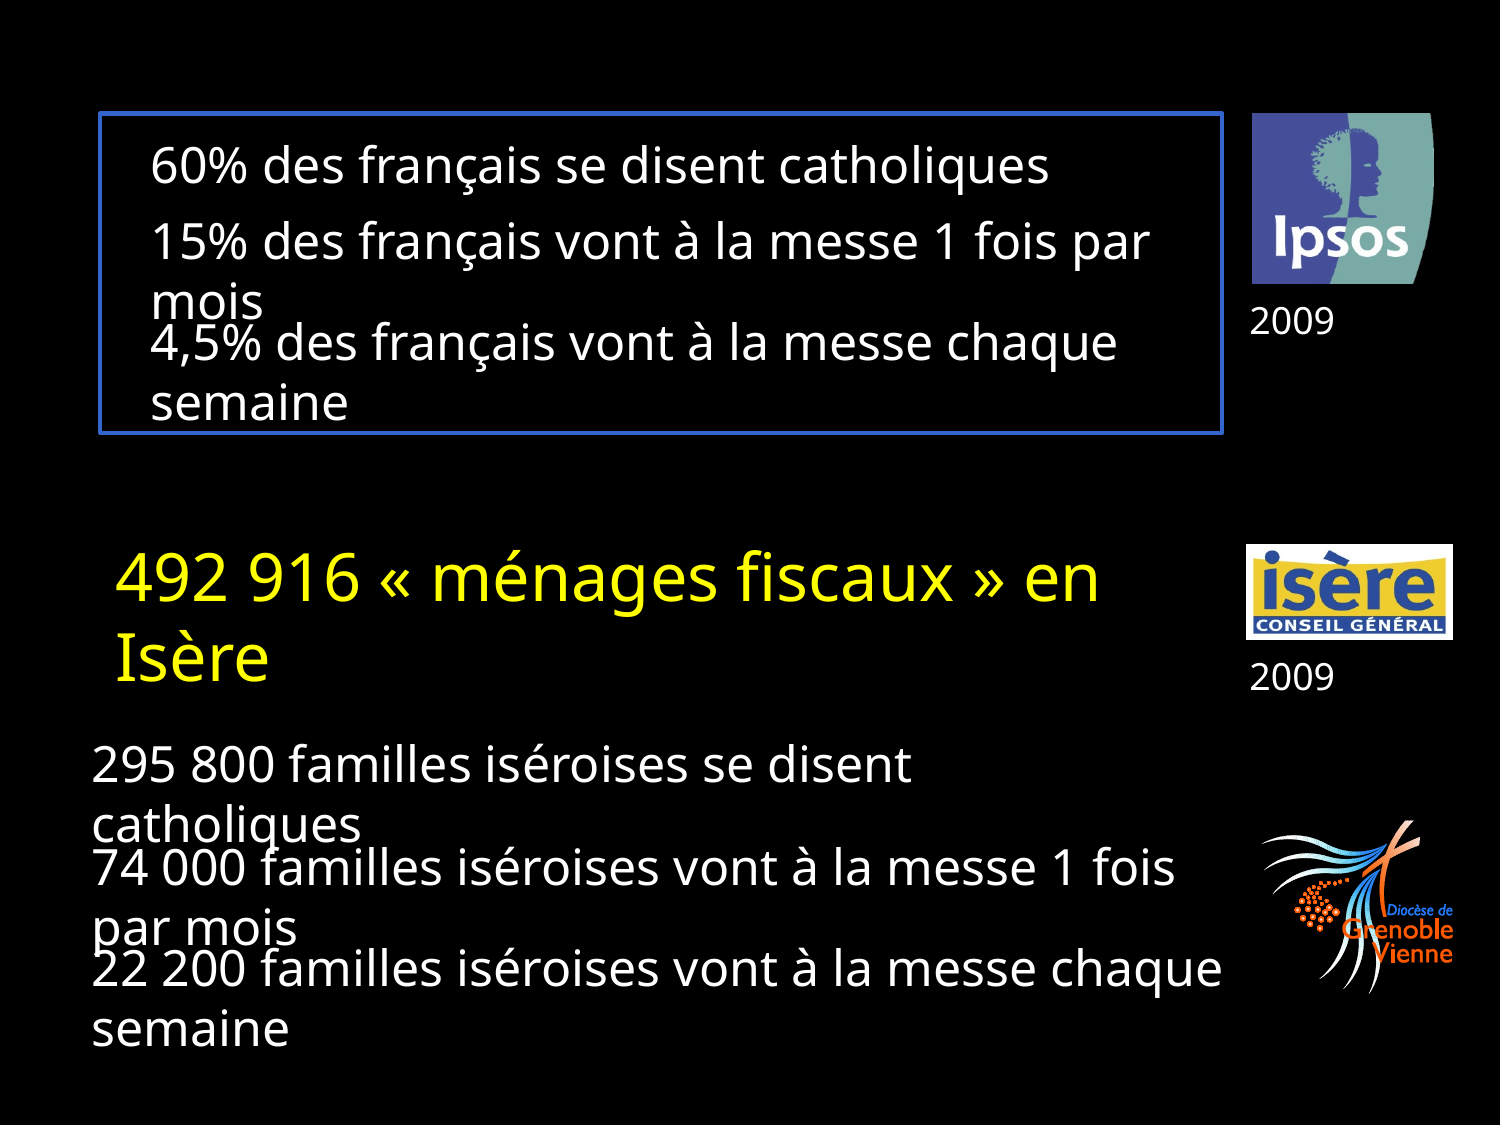

60% des français se disent catholiques
15% des français vont à la messe 1 fois par mois
2009
4,5% des français vont à la messe chaque semaine
492 916 « ménages fiscaux » en Isère
2009
295 800 familles iséroises se disent catholiques
74 000 familles iséroises vont à la messe 1 fois par mois
22 200 familles iséroises vont à la messe chaque semaine